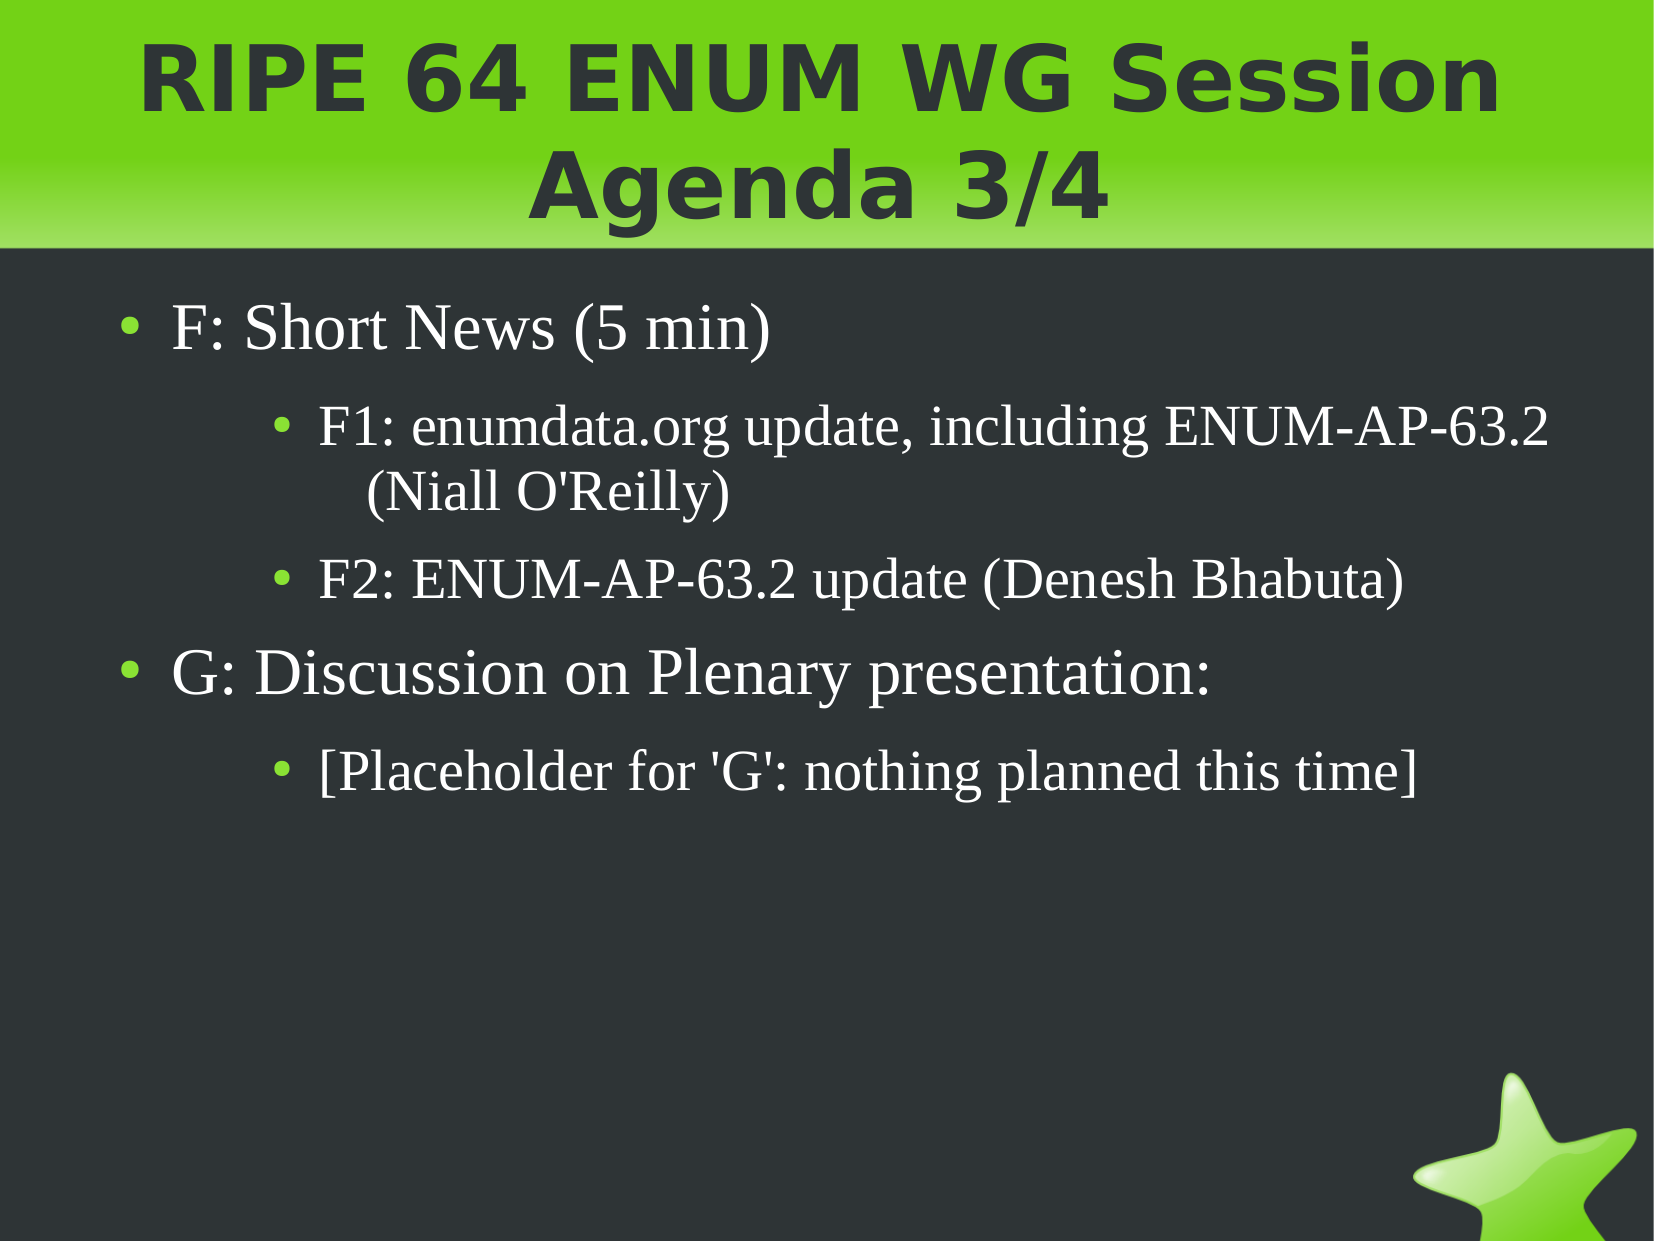

# RIPE 64 ENUM WG Session Agenda 3/4
F: Short News (5 min)
F1: enumdata.org update, including ENUM-AP-63.2 (Niall O'Reilly)
F2: ENUM-AP-63.2 update (Denesh Bhabuta)
G: Discussion on Plenary presentation:
[Placeholder for 'G': nothing planned this time]